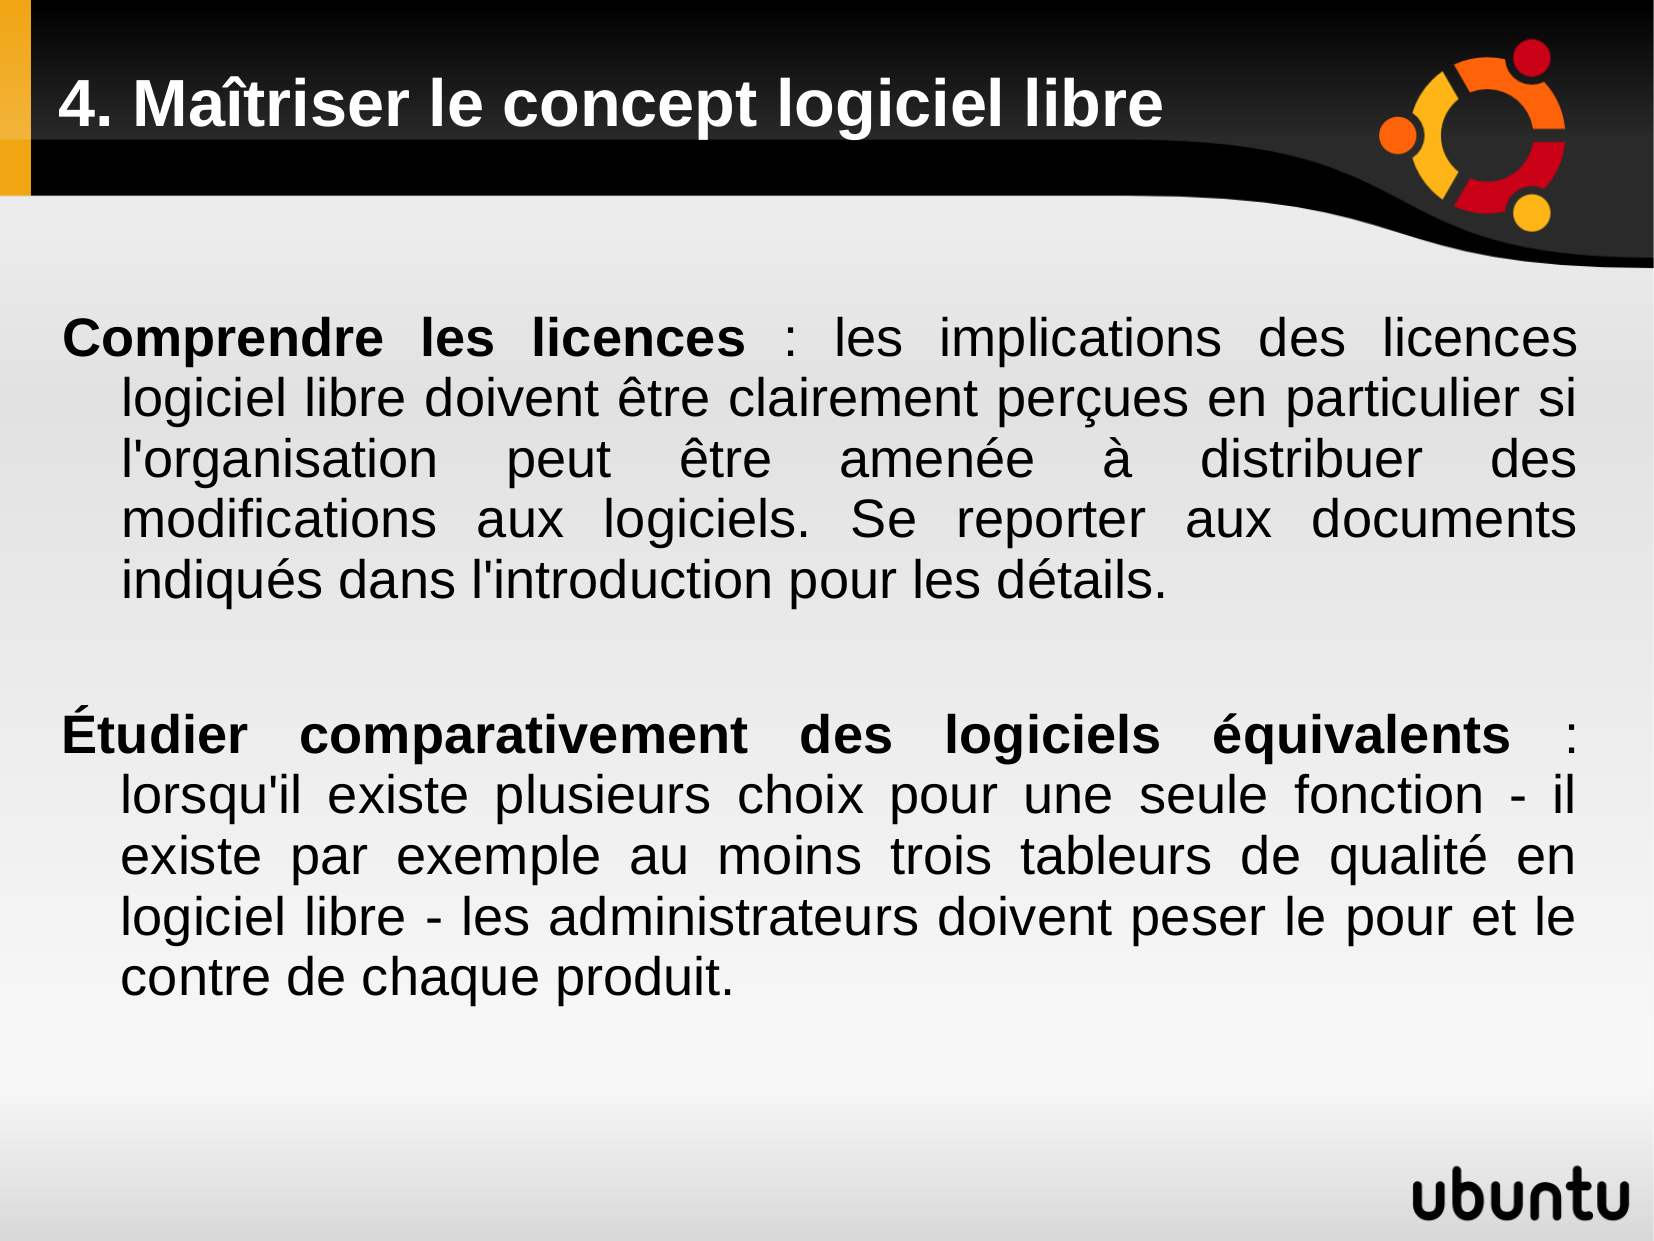

# 4. Maîtriser le concept logiciel libre
Comprendre les licences : les implications des licences logiciel libre doivent être clairement perçues en particulier si l'organisation peut être amenée à distribuer des modifications aux logiciels. Se reporter aux documents indiqués dans l'introduction pour les détails.
Étudier comparativement des logiciels équivalents : lorsqu'il existe plusieurs choix pour une seule fonction - il existe par exemple au moins trois tableurs de qualité en logiciel libre - les administrateurs doivent peser le pour et le contre de chaque produit.